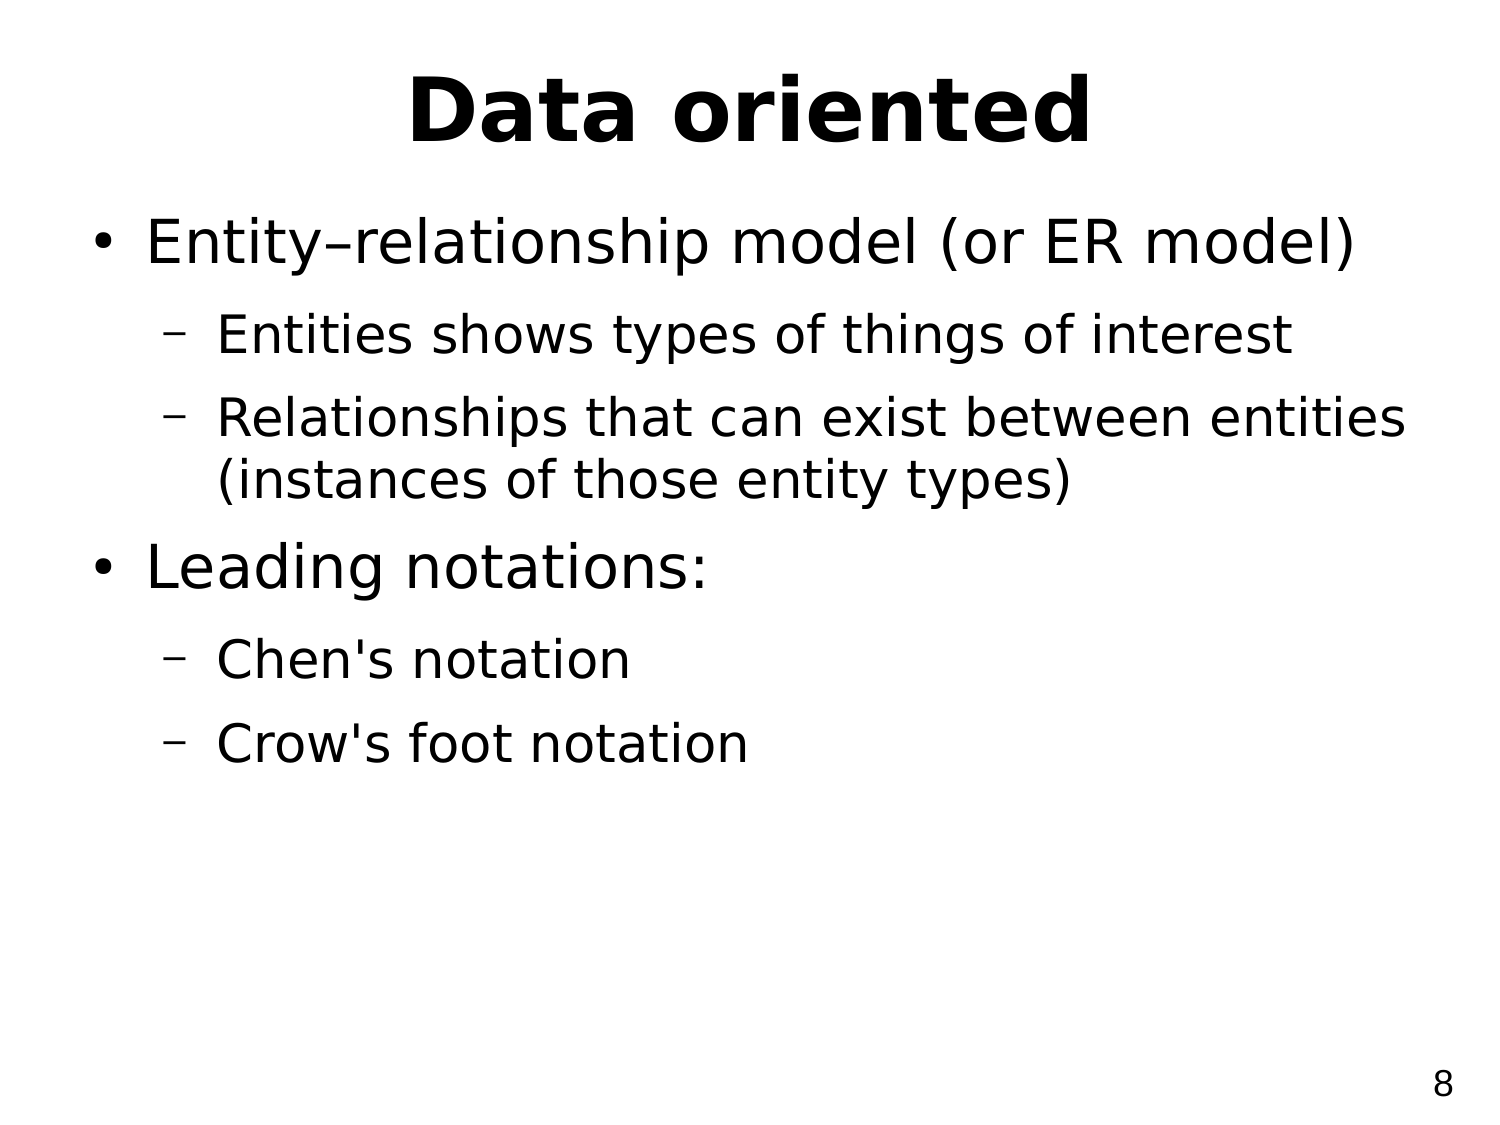

# Data oriented
Entity–relationship model (or ER model)
Entities shows types of things of interest
Relationships that can exist between entities (instances of those entity types)
Leading notations:
Chen's notation
Crow's foot notation